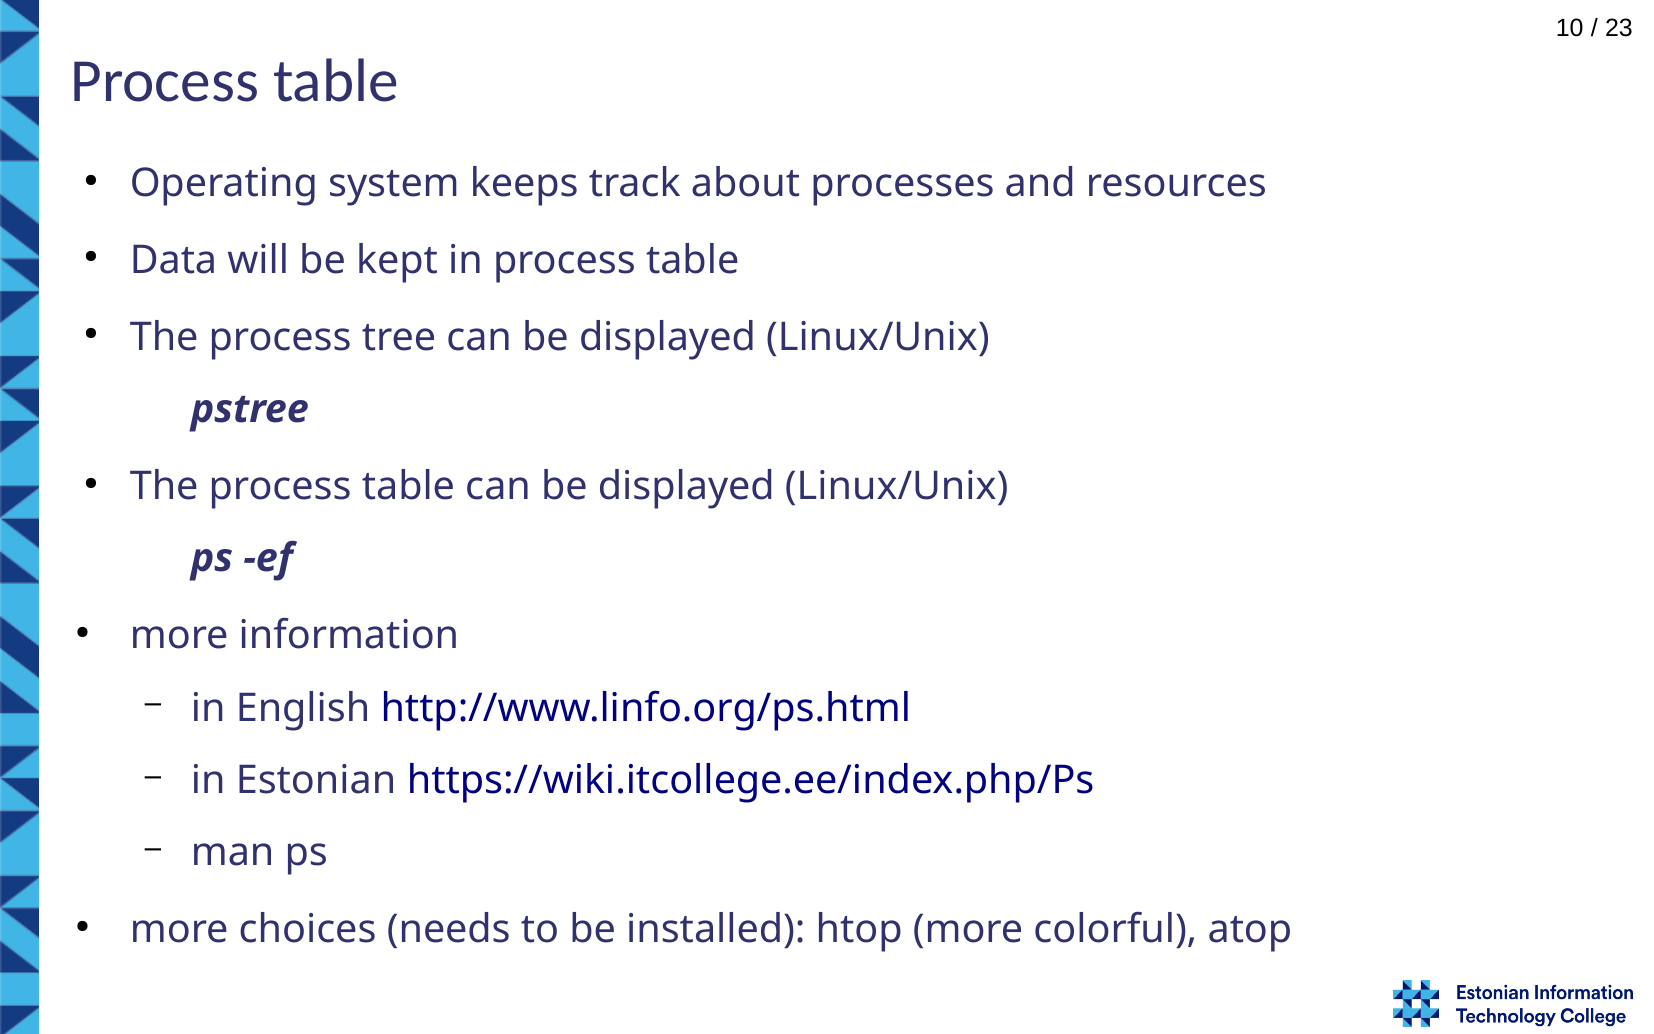

# Process table
Operating system keeps track about processes and resources
Data will be kept in process table
The process tree can be displayed (Linux/Unix)
pstree
The process table can be displayed (Linux/Unix)
ps -ef
more information
in English http://www.linfo.org/ps.html
in Estonian https://wiki.itcollege.ee/index.php/Ps
man ps
more choices (needs to be installed): htop (more colorful), atop